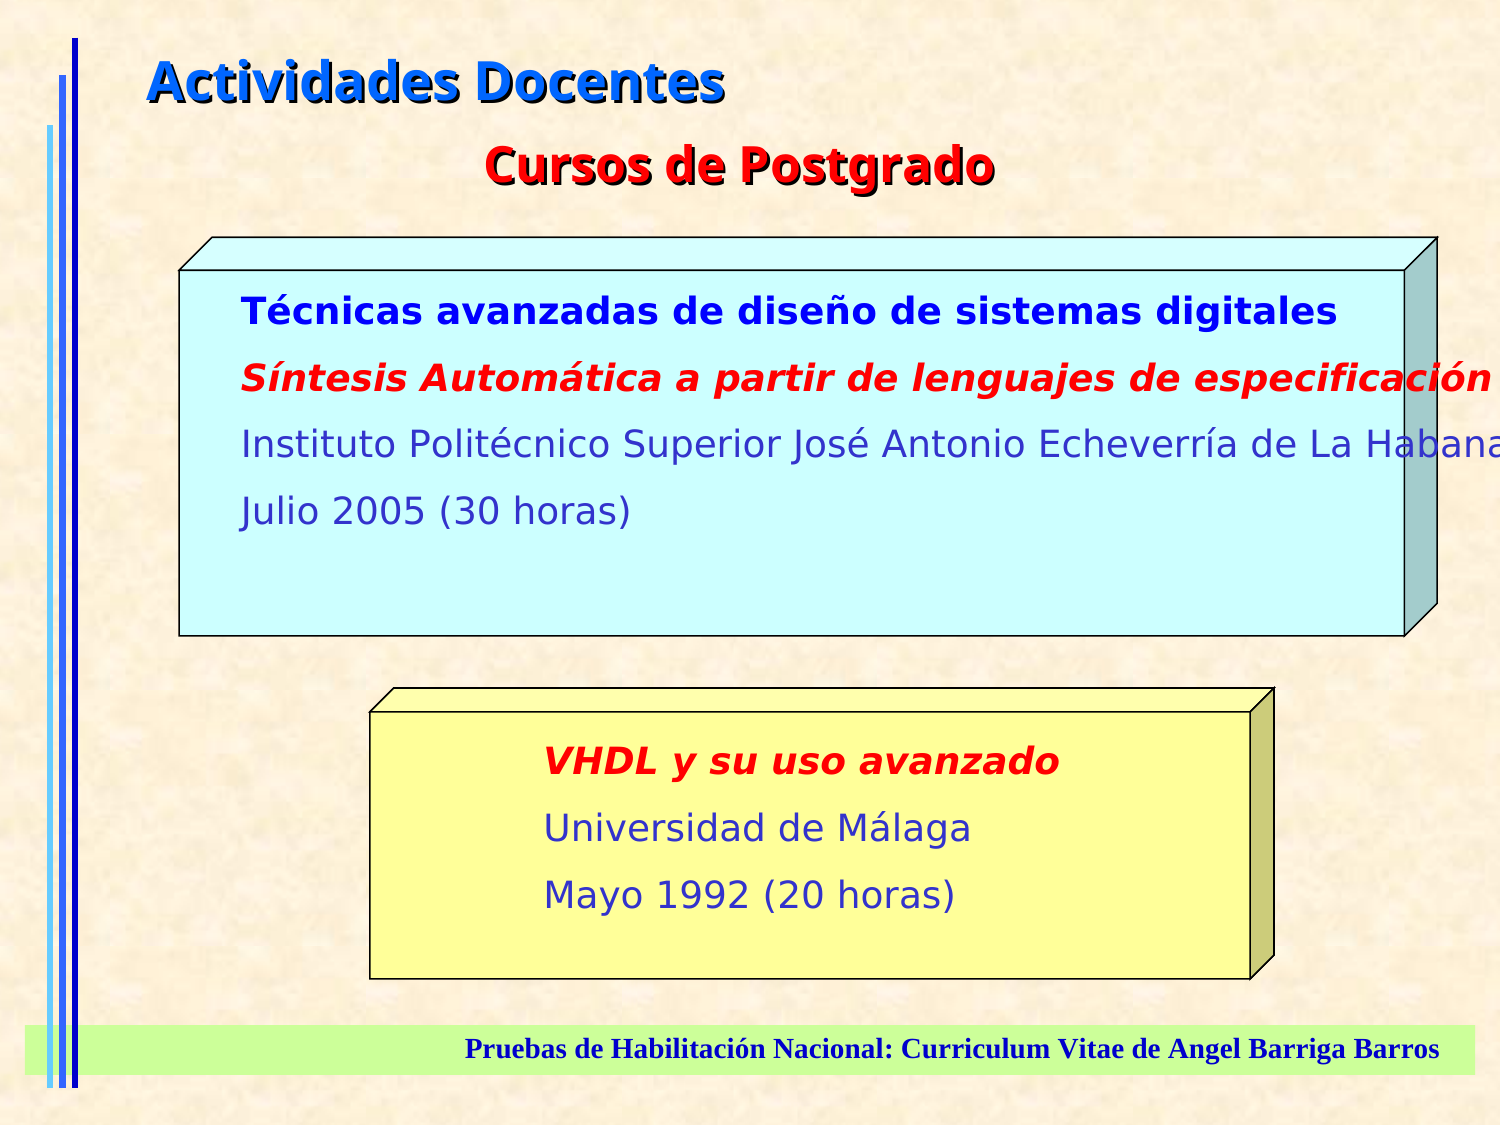

Actividades Docentes
Cursos de Postgrado
Técnicas avanzadas de diseño de sistemas digitales
Síntesis Automática a partir de lenguajes de especificación de hardware
Instituto Politécnico Superior José Antonio Echeverría de La Habana (Cuba)
Julio 2005 (30 horas)
VHDL y su uso avanzado
Universidad de Málaga
Mayo 1992 (20 horas)